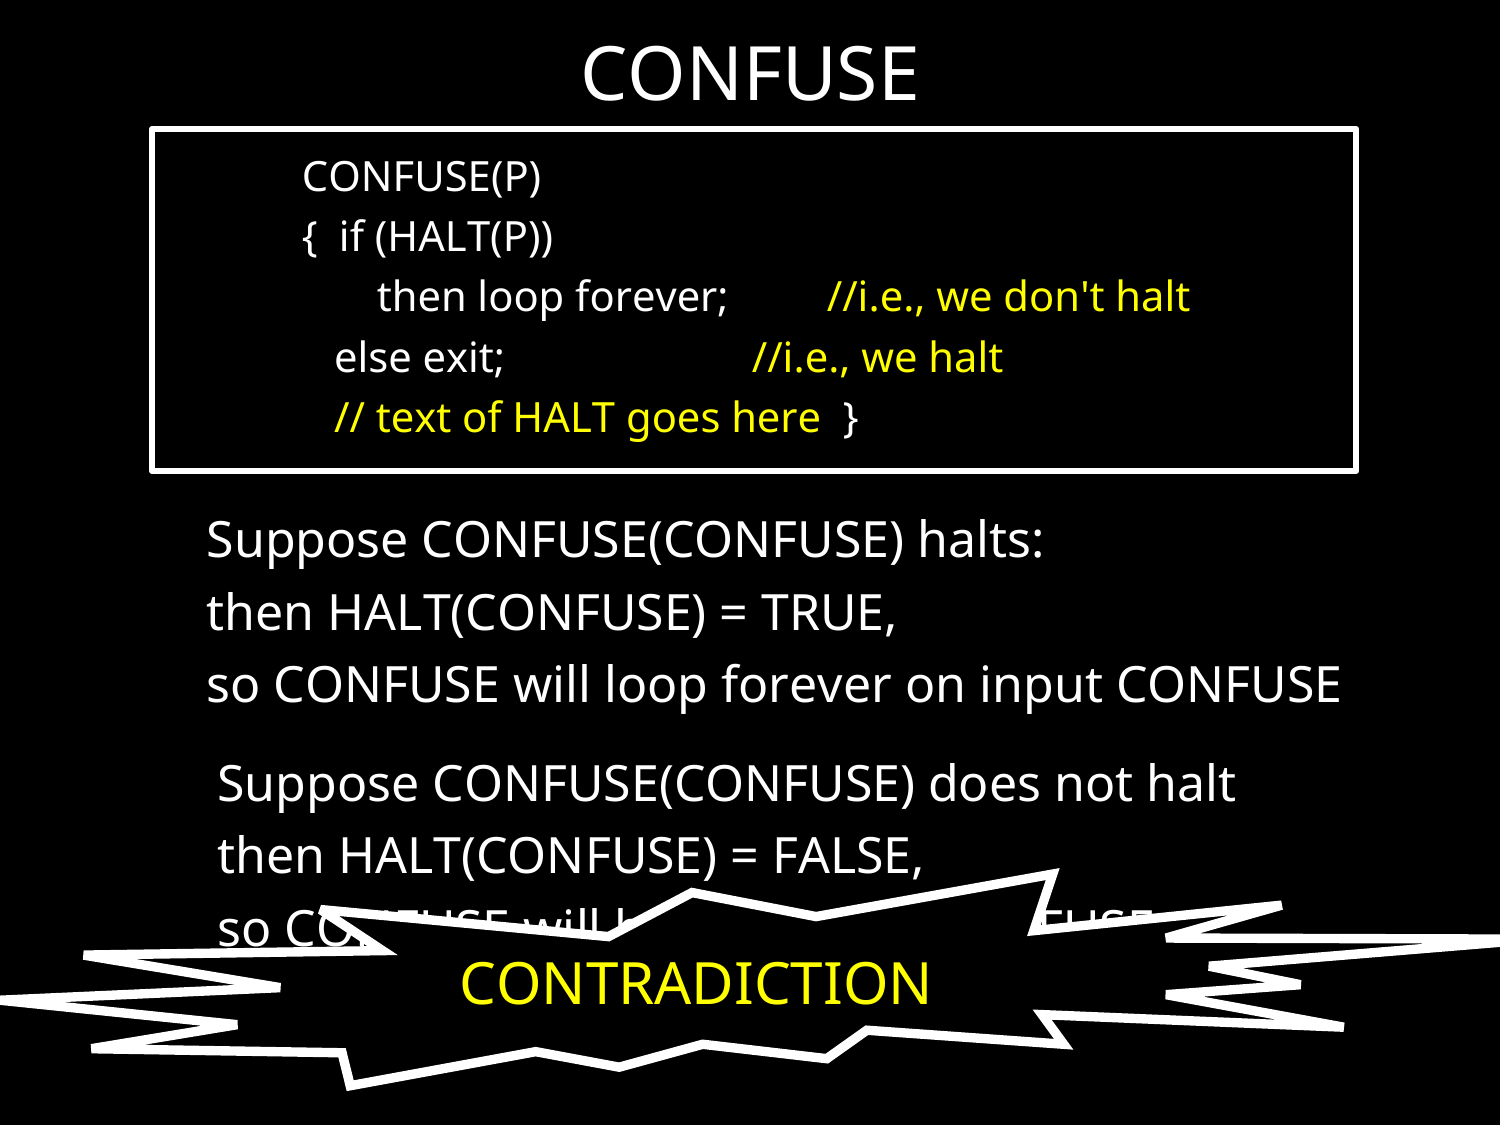

CONFUSE
CONFUSE(P)
{ if (HALT(P))
	then loop forever;		//i.e., we don't halt
 else exit;				//i.e., we halt
 // text of HALT goes here }
Suppose CONFUSE(CONFUSE) halts:
then HALT(CONFUSE) = TRUE,
so CONFUSE will loop forever on input CONFUSE
Suppose CONFUSE(CONFUSE) does not halt
then HALT(CONFUSE) = FALSE,
so CONFUSE will halt on input CONFUSE
CONTRADICTION